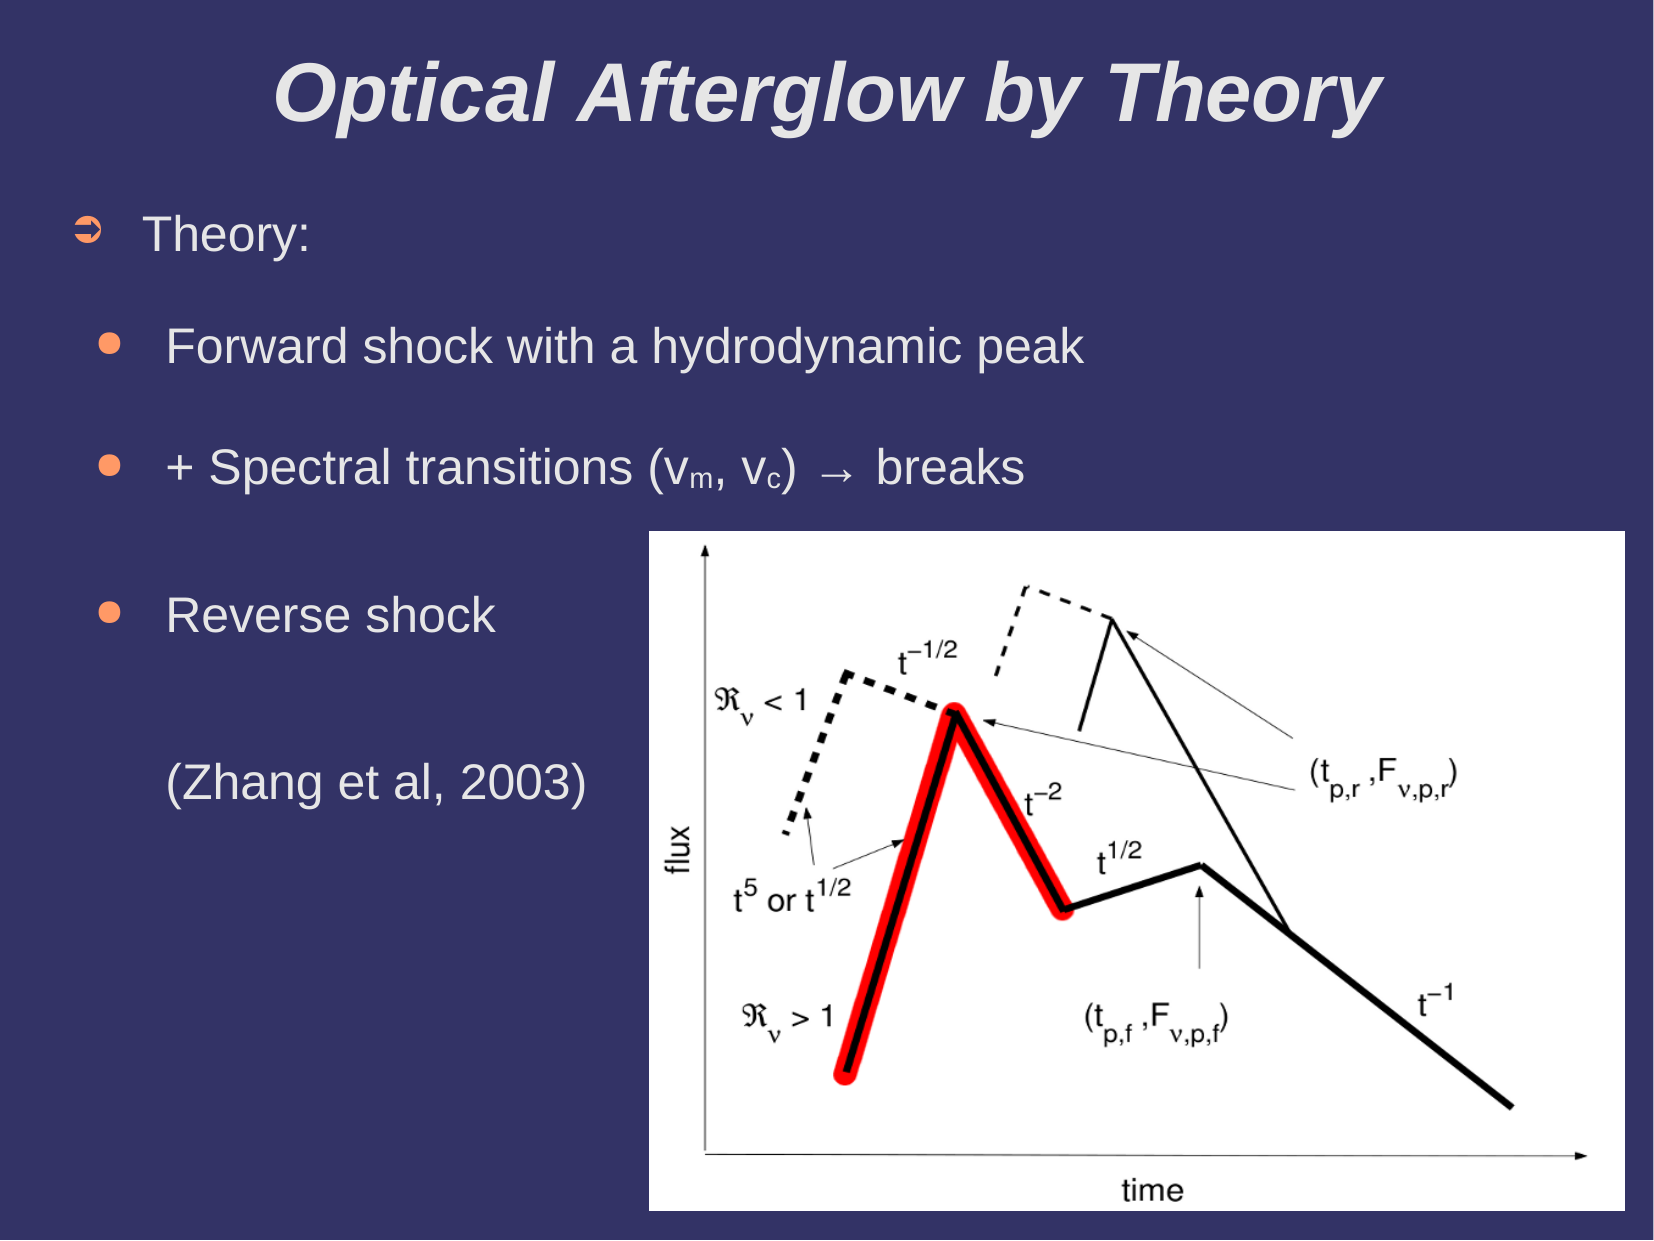

# Optical Afterglow by Theory
Theory:
Forward shock with a hydrodynamic peak
+ Spectral transitions (vm, vc) → breaks
Reverse shock
(Zhang et al, 2003)